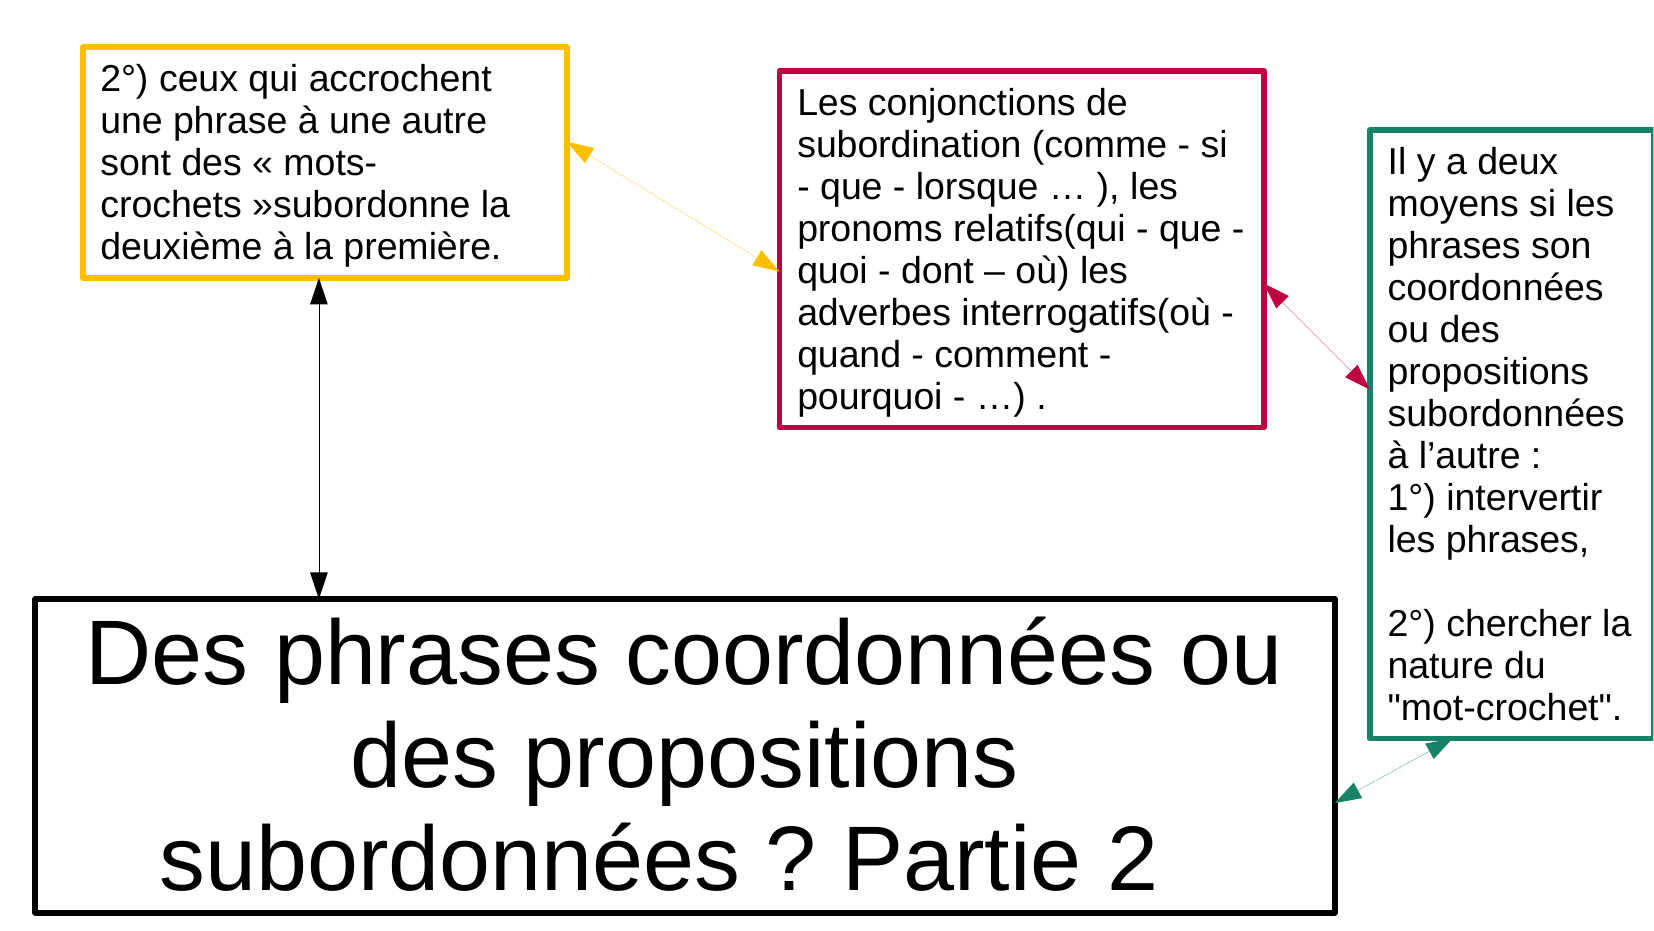

2°) ceux qui accrochent une phrase à une autre sont des « mots-crochets »subordonne la deuxième à la première.
Les conjonctions de subordination (comme - si - que - lorsque … ), les pronoms relatifs(qui - que - quoi - dont – où) les adverbes interrogatifs(où - quand - comment - pourquoi - …) .
Il y a deux moyens si les phrases son coordonnées ou des propositions subordonnées à l’autre :
1°) intervertir les phrases,
2°) chercher la nature du "mot-crochet".
# Des phrases coordonnées ou des propositions subordonnées ? Partie 2